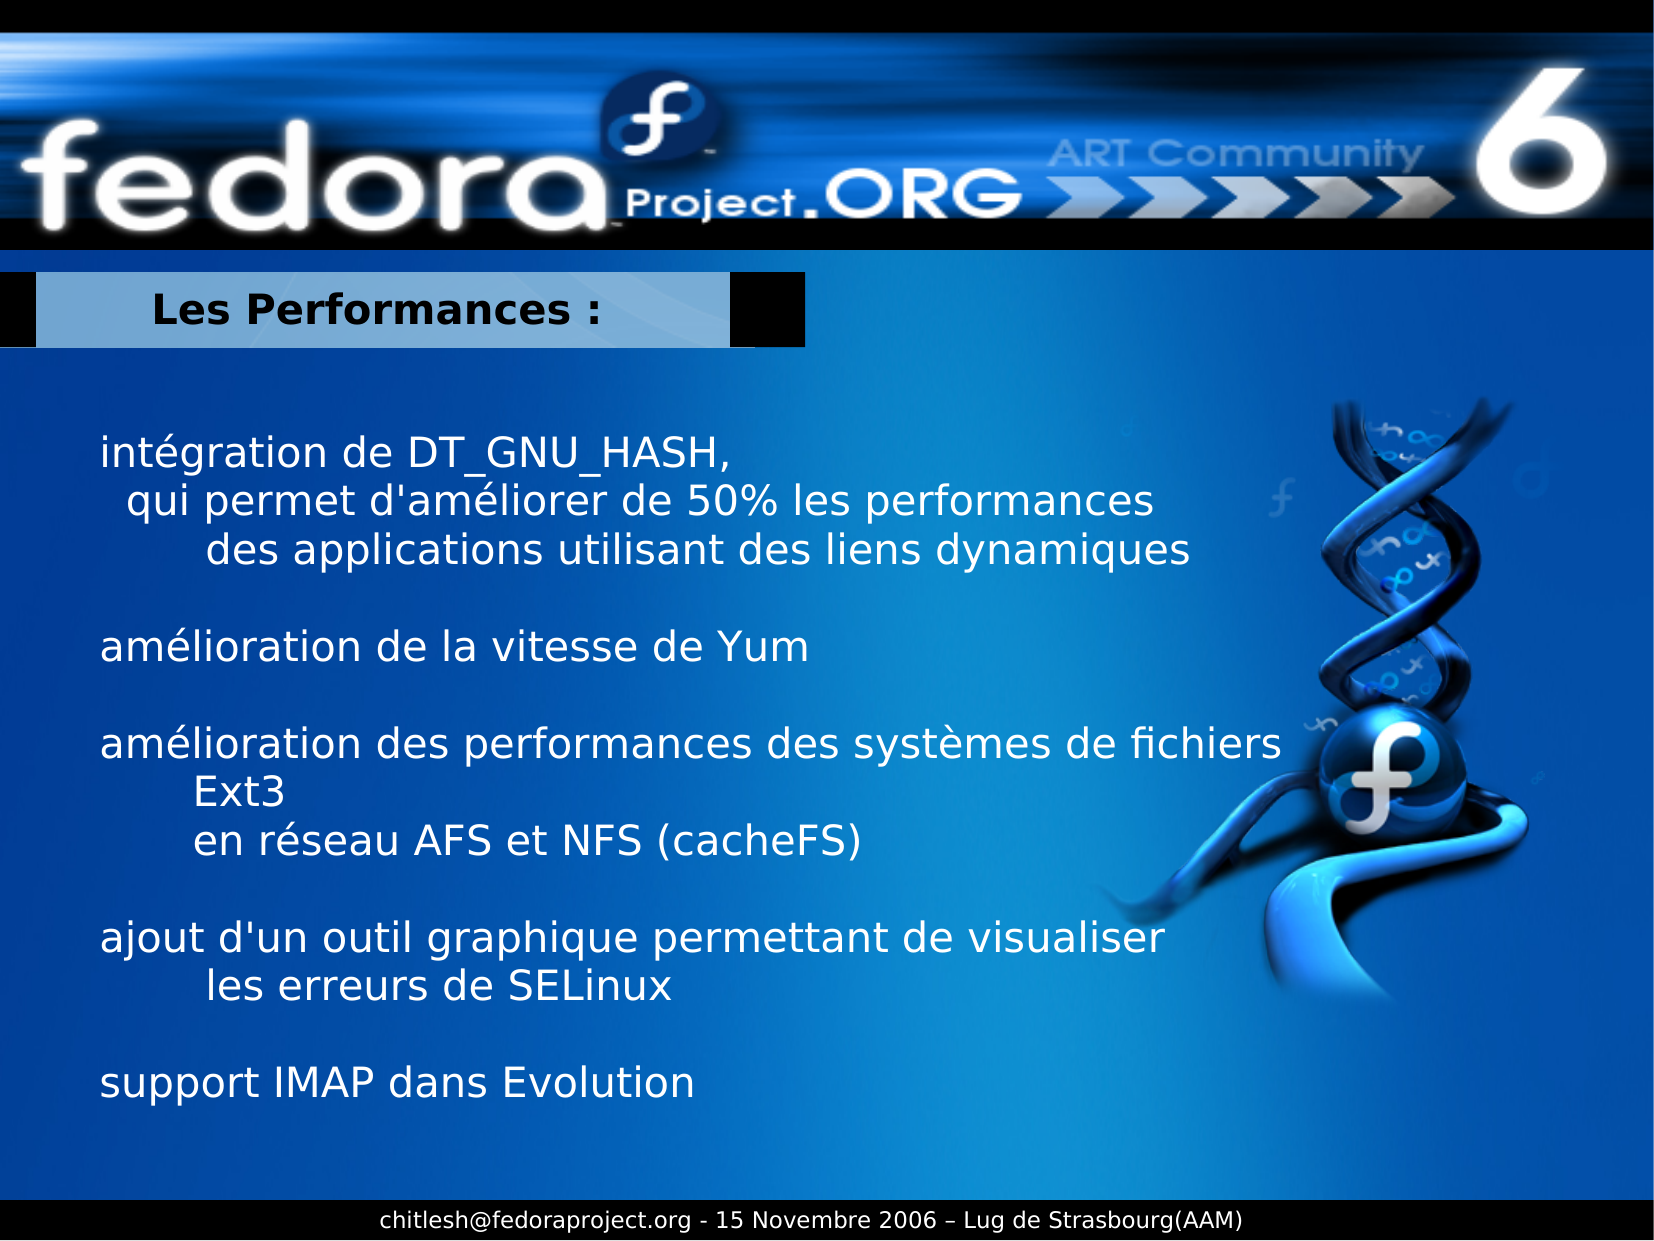

Les Performances :
 intégration de DT_GNU_HASH,
 qui permet d'améliorer de 50% les performances
 des applications utilisant des liens dynamiques
 amélioration de la vitesse de Yum
 amélioration des performances des systèmes de fichiers
Ext3
en réseau AFS et NFS (cacheFS)
 ajout d'un outil graphique permettant de visualiser
 les erreurs de SELinux
 support IMAP dans Evolution